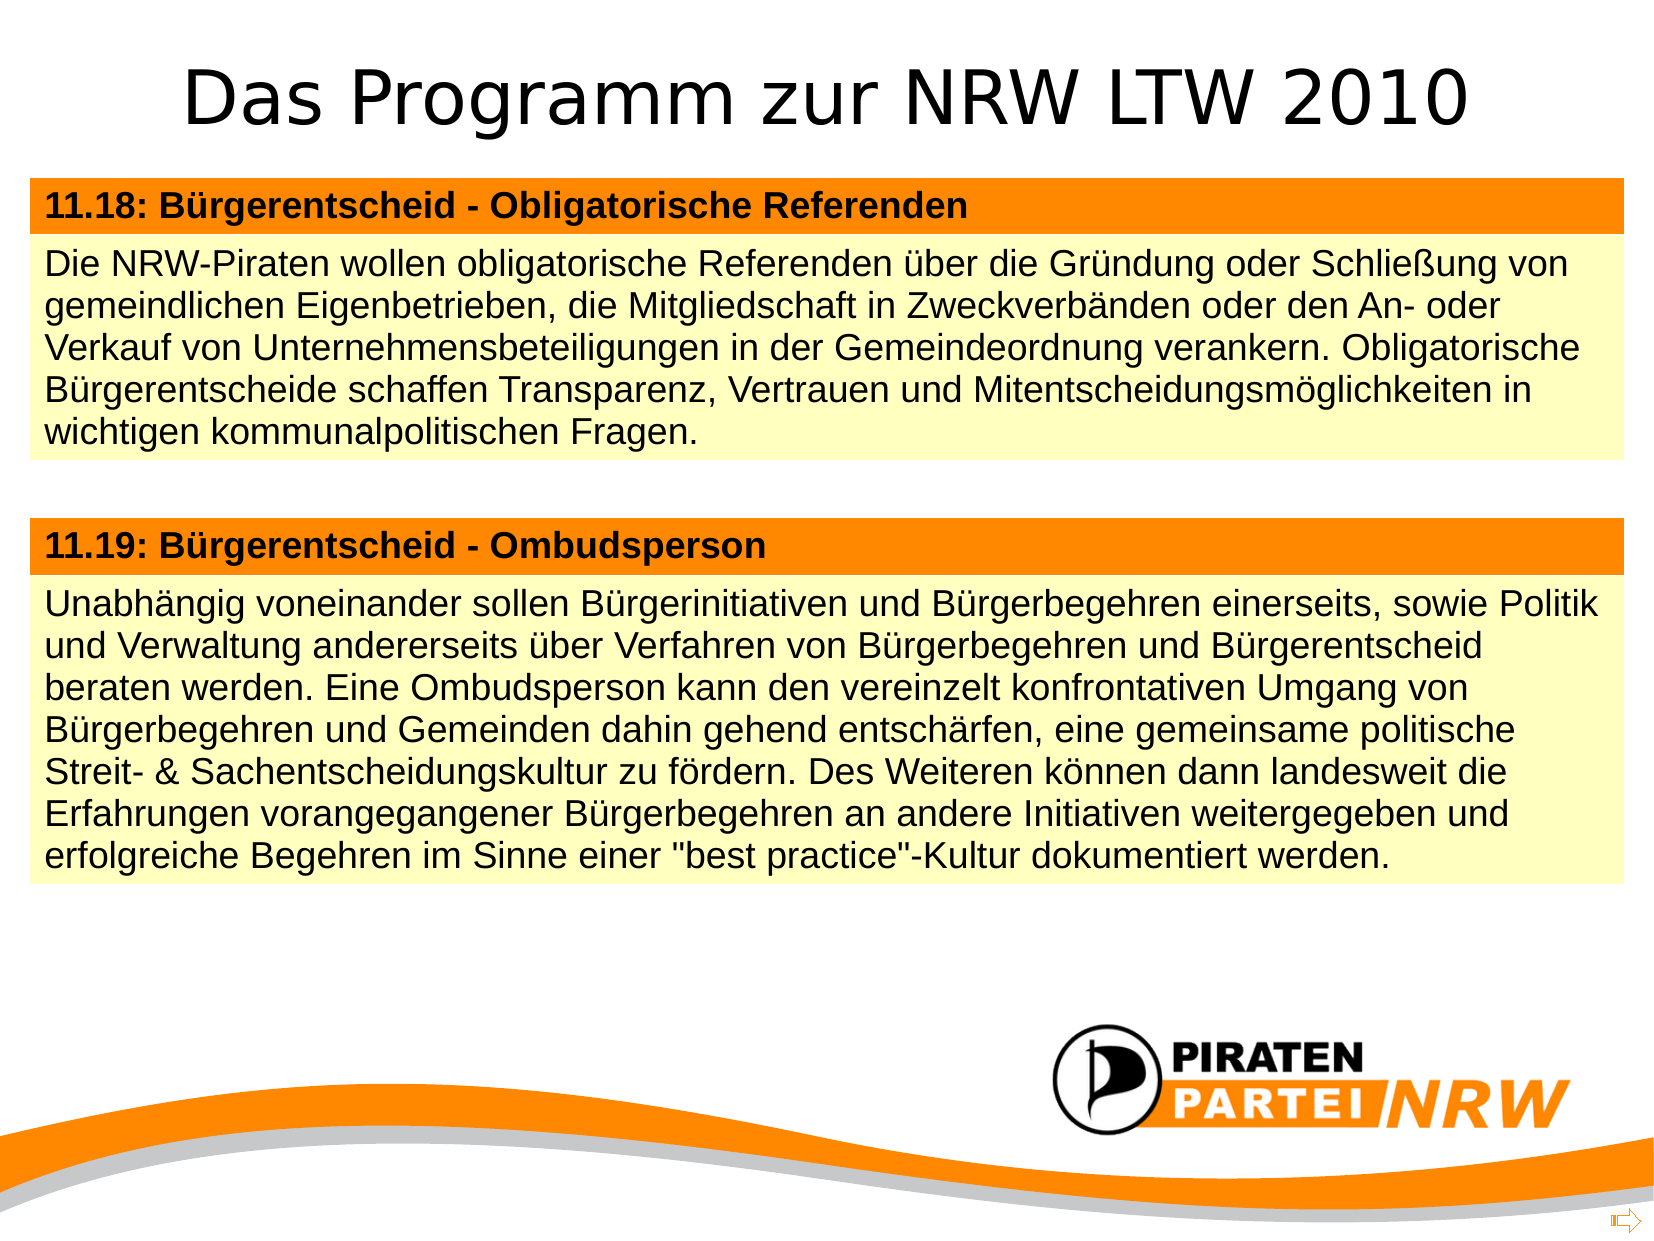

# Das Programm zur NRW LTW 2010
| 11.18: Bürgerentscheid - Obligatorische Referenden |
| --- |
| Die NRW-Piraten wollen obligatorische Referenden über die Gründung oder Schließung von gemeindlichen Eigenbetrieben, die Mitgliedschaft in Zweckverbänden oder den An- oder Verkauf von Unternehmensbeteiligungen in der Gemeindeordnung verankern. Obligatorische Bürgerentscheide schaffen Transparenz, Vertrauen und Mitentscheidungsmöglichkeiten in wichtigen kommunalpolitischen Fragen. |
| |
| 11.19: Bürgerentscheid - Ombudsperson |
| Unabhängig voneinander sollen Bürgerinitiativen und Bürgerbegehren einerseits, sowie Politik und Verwaltung andererseits über Verfahren von Bürgerbegehren und Bürgerentscheid beraten werden. Eine Ombudsperson kann den vereinzelt konfrontativen Umgang von Bürgerbegehren und Gemeinden dahin gehend entschärfen, eine gemeinsame politische Streit- & Sachentscheidungskultur zu fördern. Des Weiteren können dann landesweit die Erfahrungen vorangegangener Bürgerbegehren an andere Initiativen weitergegeben und erfolgreiche Begehren im Sinne einer "best practice"-Kultur dokumentiert werden. |